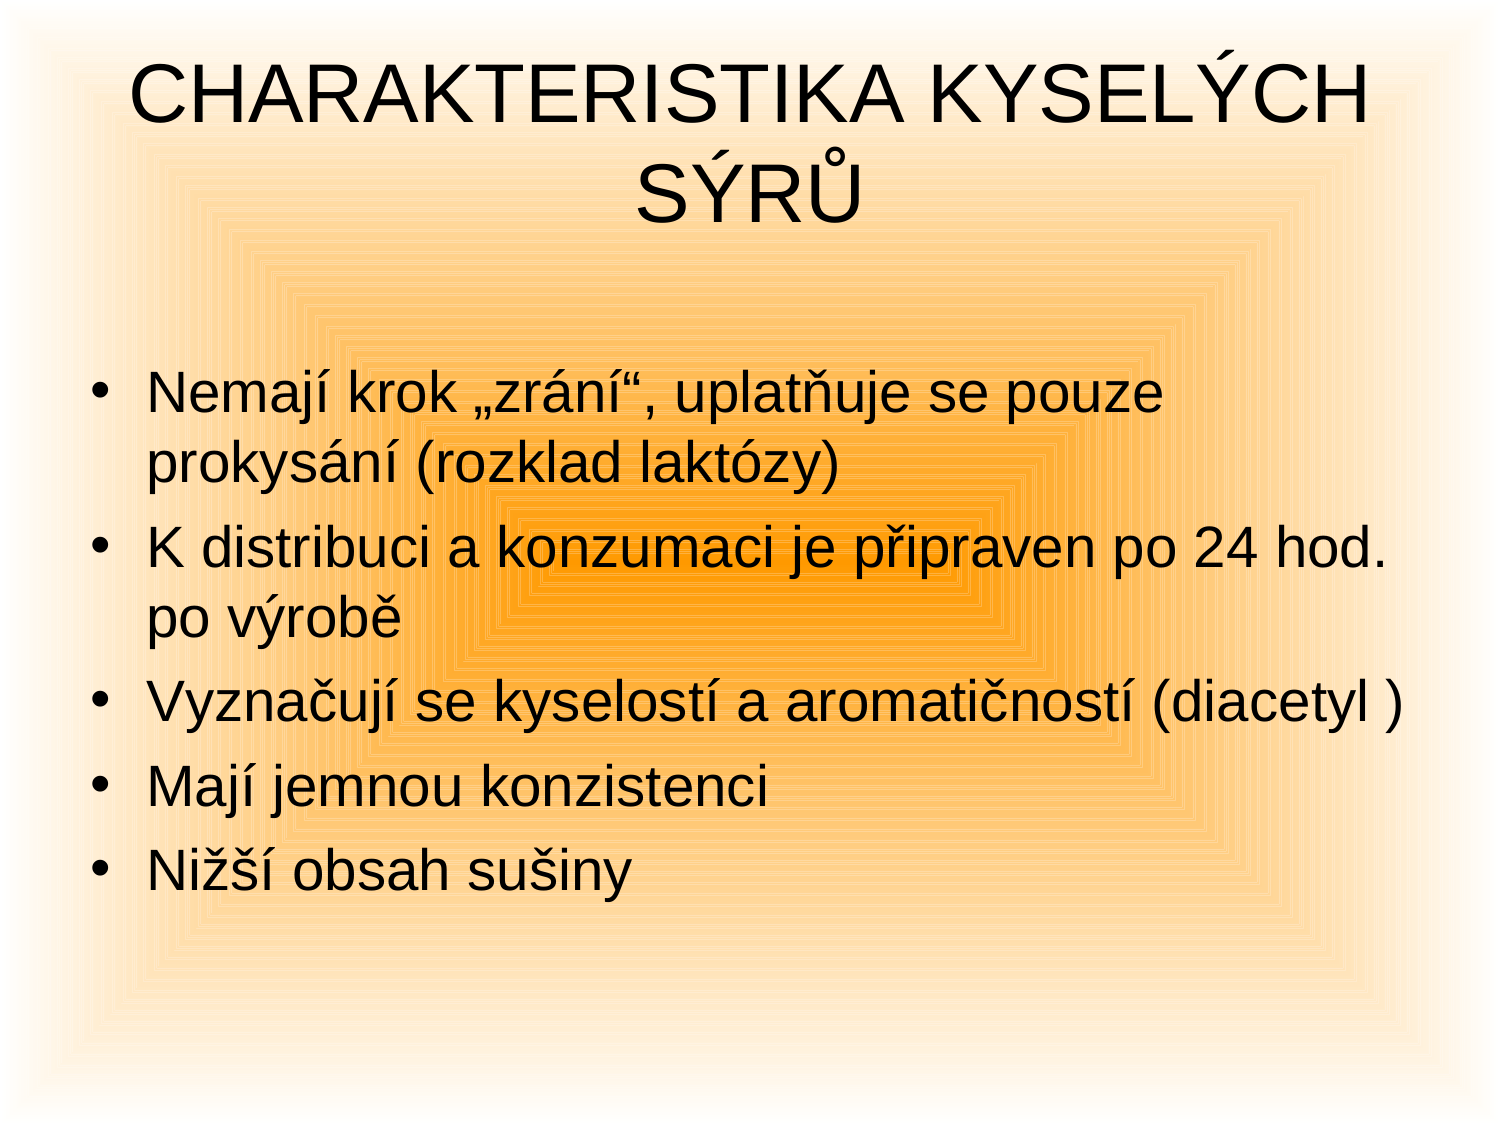

# CHARAKTERISTIKA KYSELÝCH SÝRŮ
Nemají krok „zrání“, uplatňuje se pouze prokysání (rozklad laktózy)
K distribuci a konzumaci je připraven po 24 hod. po výrobě
Vyznačují se kyselostí a aromatičností (diacetyl )
Mají jemnou konzistenci
Nižší obsah sušiny